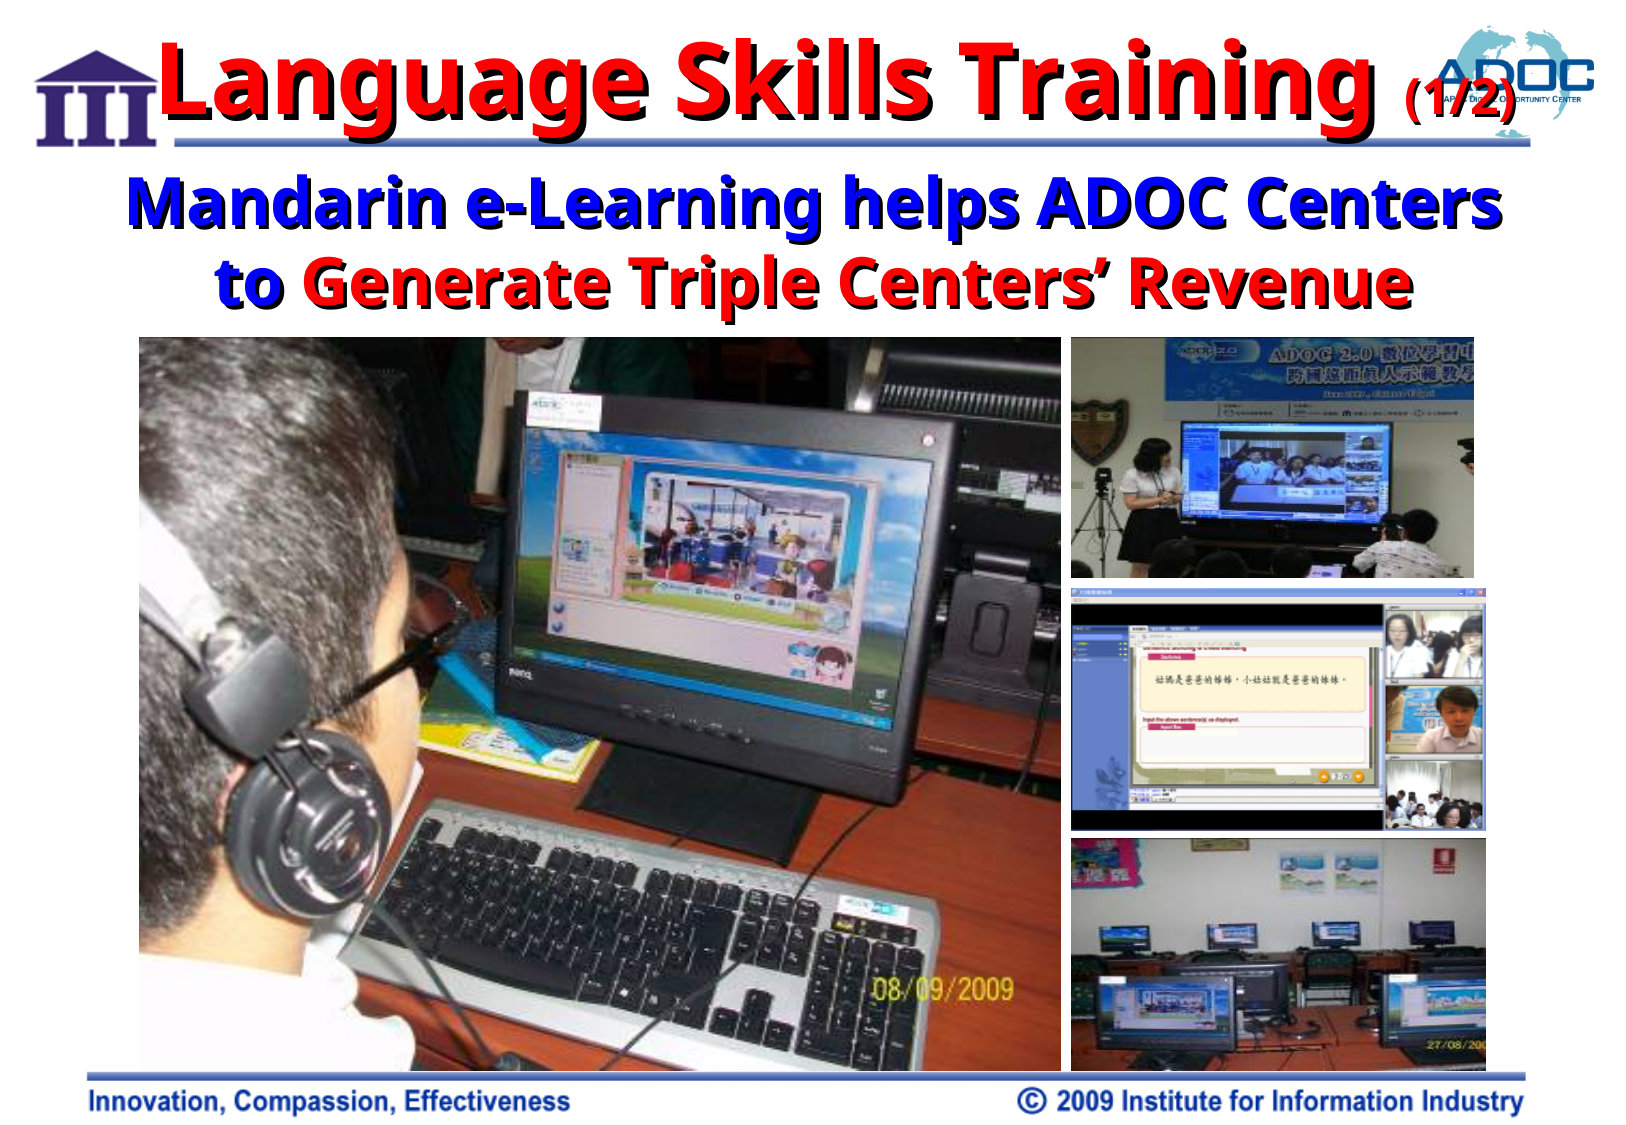

# Language Skills Training (1/2)
Mandarin e-Learning helps ADOC Centers to Generate Triple Centers’ Revenue